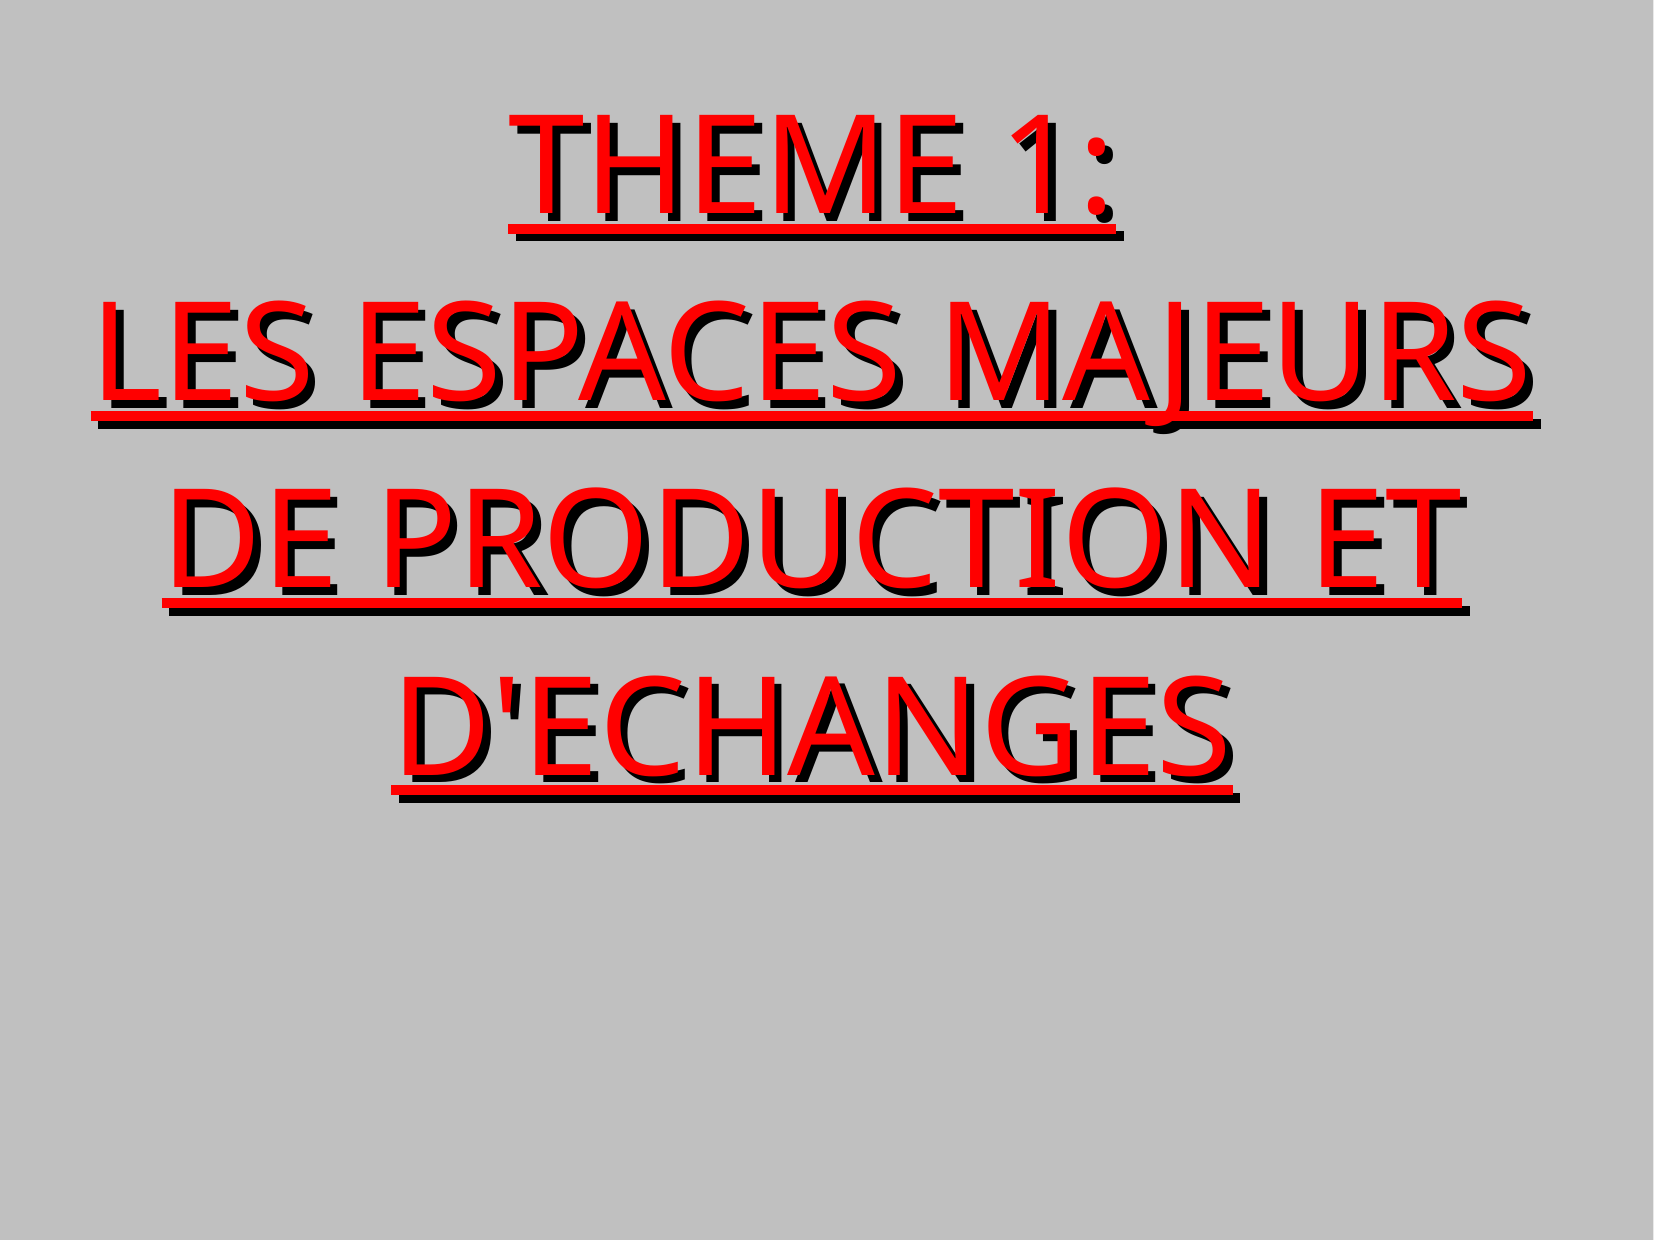

THEME 1:
LES ESPACES MAJEURS DE PRODUCTION ET D'ECHANGES